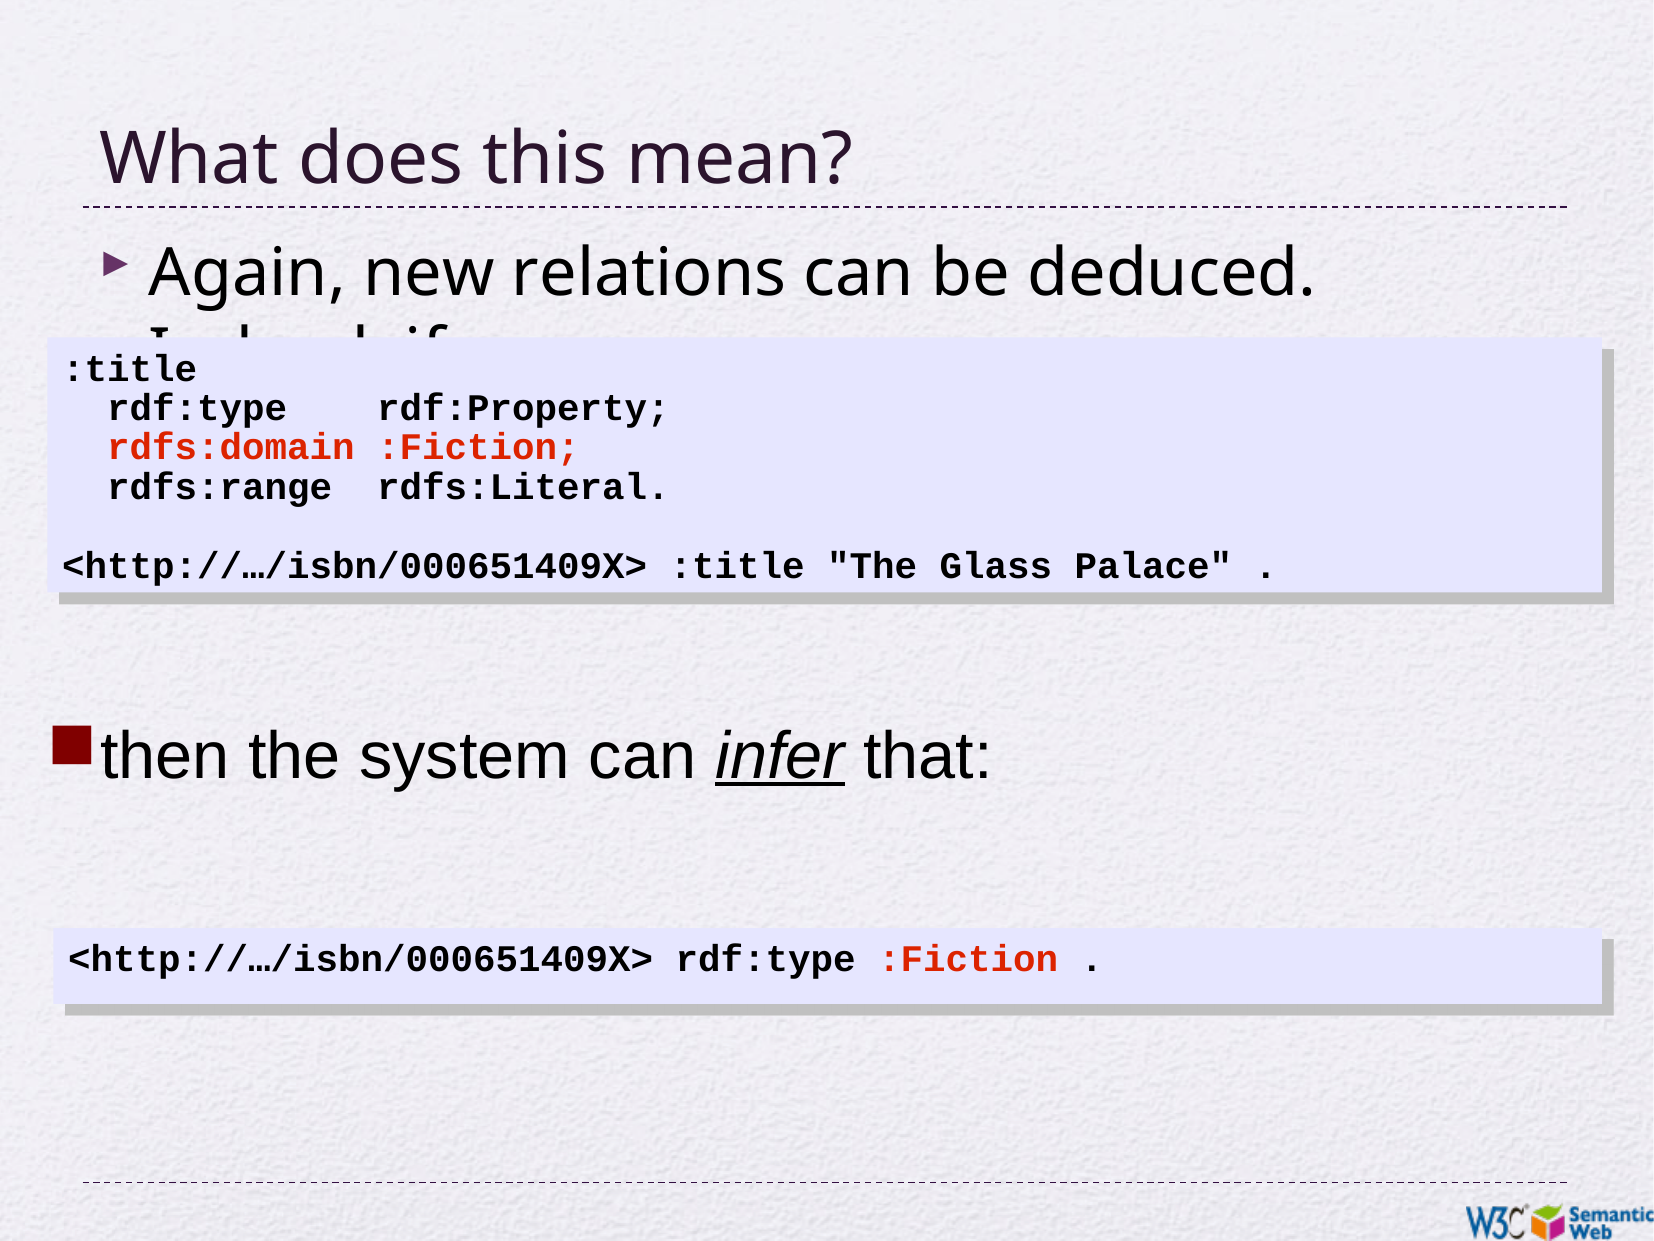

# What does this mean?
Again, new relations can be deduced. Indeed, if
:title
 rdf:type rdf:Property;
 rdfs:domain :Fiction;
 rdfs:range rdfs:Literal.
<http://…/isbn/000651409X> :title "The Glass Palace" .
then the system can infer that:
<http://…/isbn/000651409X> rdf:type :Fiction .